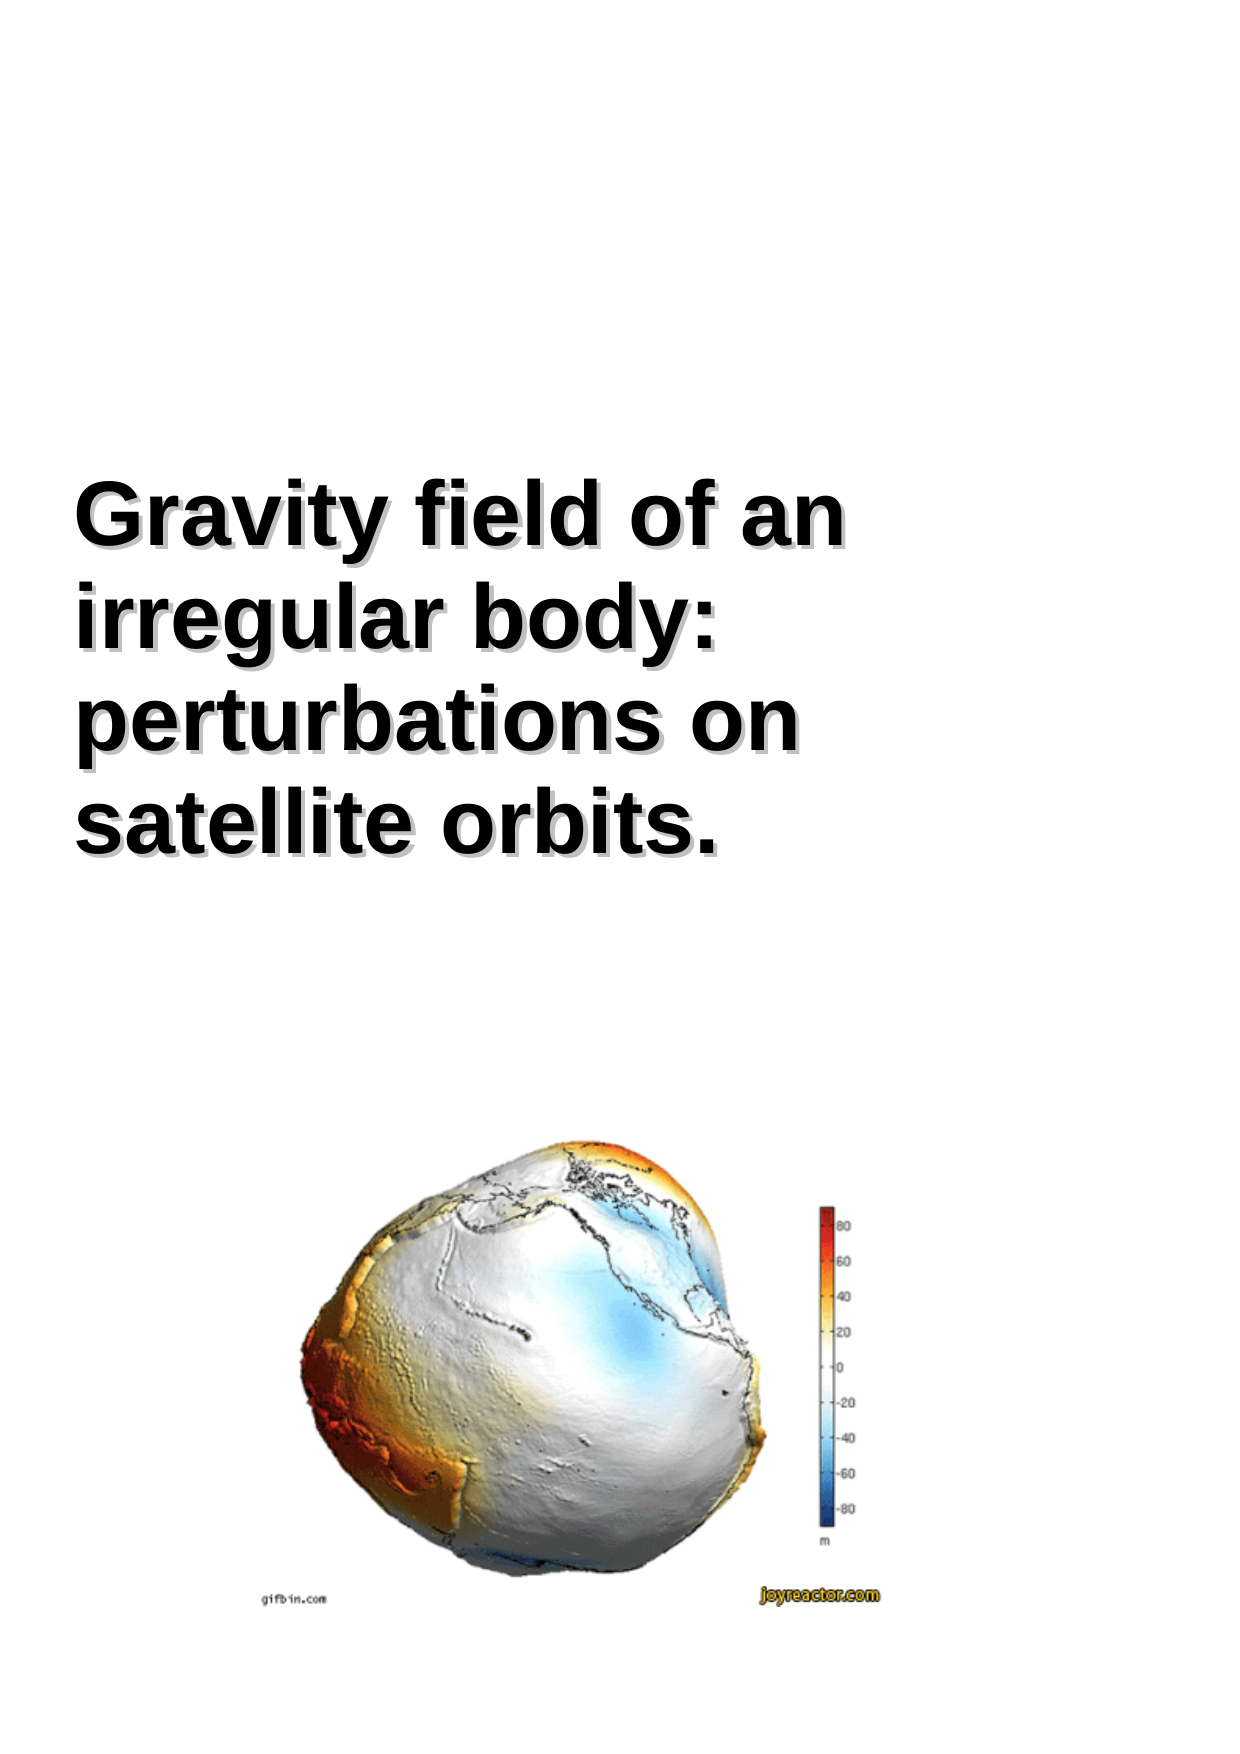

Gravity field of an irregular body: perturbations on satellite orbits.